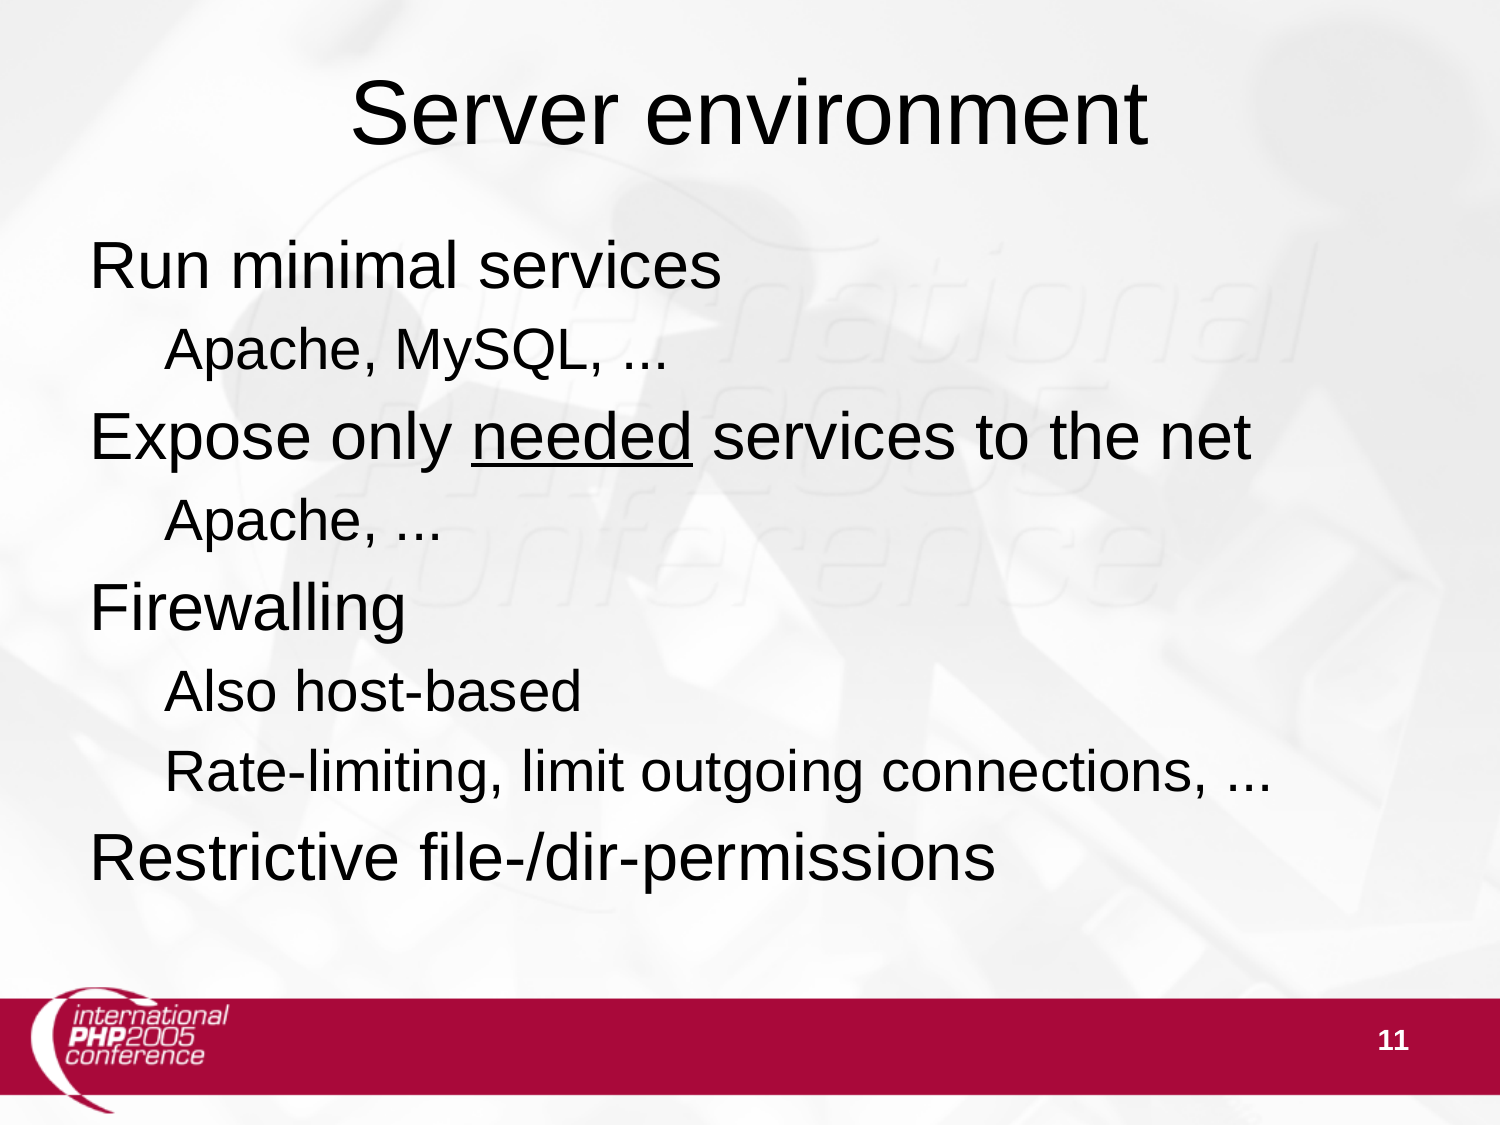

# Server environment
Run minimal services
Apache, MySQL, ...
Expose only needed services to the net
Apache, ...
Firewalling
Also host-based
Rate-limiting, limit outgoing connections, ...
Restrictive file-/dir-permissions
11